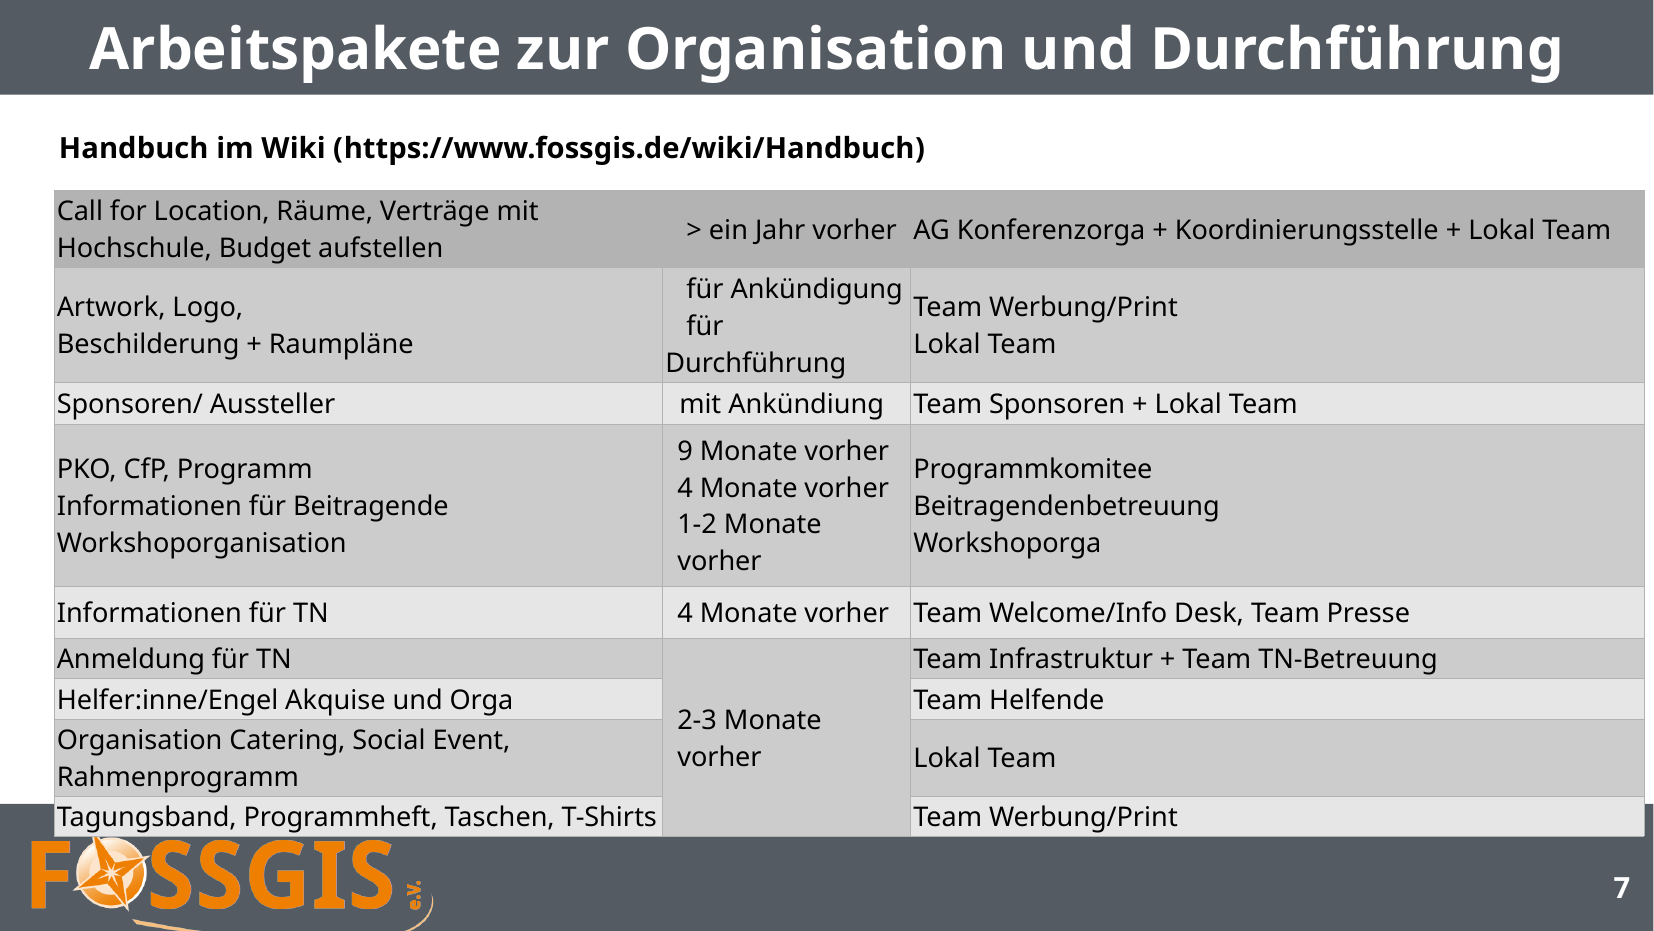

Arbeitspakete zur Organisation und Durchführung
Handbuch im Wiki (https://www.fossgis.de/wiki/Handbuch)
| Call for Location, Räume, Verträge mit Hochschule, Budget aufstellen | > ein Jahr vorher | AG Konferenzorga + Koordinierungsstelle + Lokal Team |
| --- | --- | --- |
| Artwork, Logo, Beschilderung + Raumpläne | für Ankündigung für Durchführung | Team Werbung/Print Lokal Team |
| Sponsoren/ Aussteller | mit Ankündiung | Team Sponsoren + Lokal Team |
| PKO, CfP, Programm Informationen für Beitragende Workshoporganisation | 9 Monate vorher 4 Monate vorher 1-2 Monate vorher | Programmkomitee Beitragendenbetreuung Workshoporga |
| Informationen für TN | 4 Monate vorher | Team Welcome/Info Desk, Team Presse |
| Anmeldung für TN | 2-3 Monate vorher | Team Infrastruktur + Team TN-Betreuung |
| Helfer:inne/Engel Akquise und Orga | | Team Helfende |
| Organisation Catering, Social Event, Rahmenprogramm | | Lokal Team |
| Tagungsband, Programmheft, Taschen, T-Shirts | | Team Werbung/Print |
#